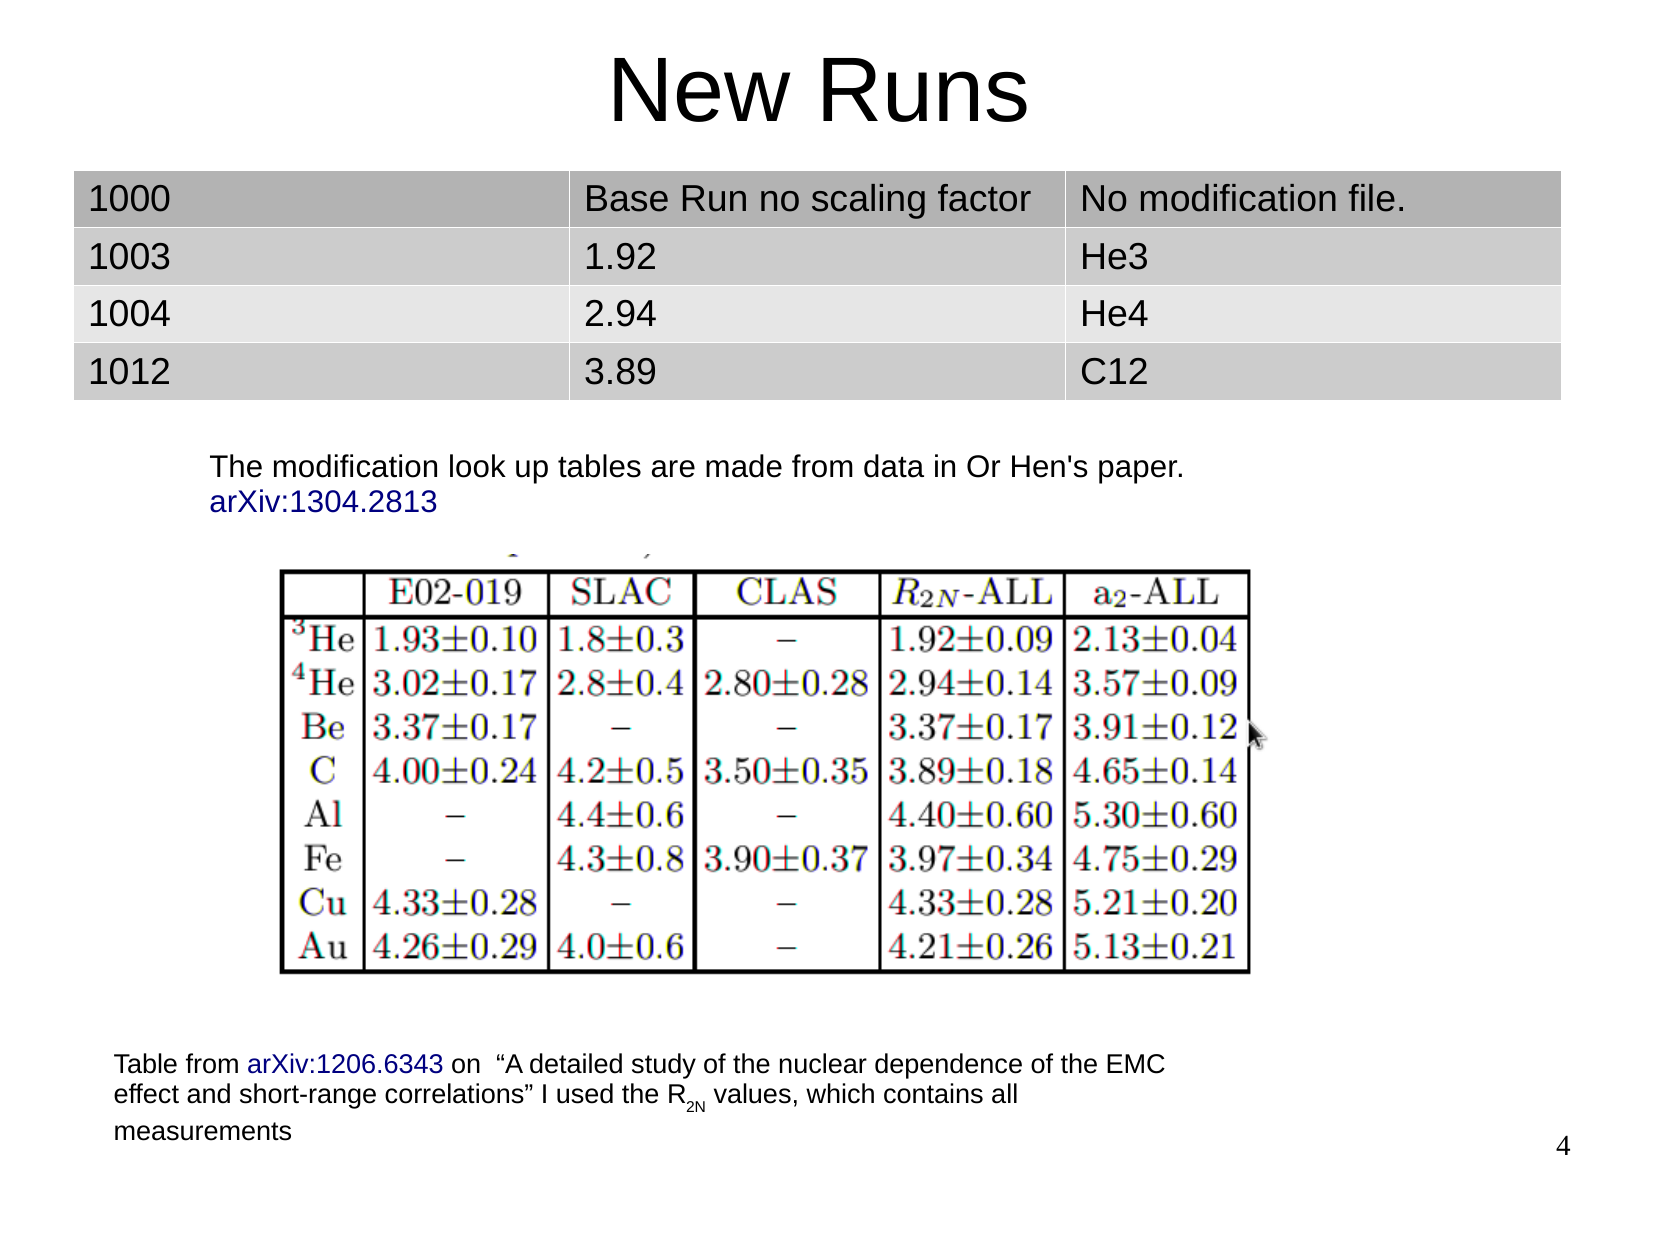

# New Runs
| 1000 | Base Run no scaling factor | No modification file. |
| --- | --- | --- |
| 1003 | 1.92 | He3 |
| 1004 | 2.94 | He4 |
| 1012 | 3.89 | C12 |
The modification look up tables are made from data in Or Hen's paper. arXiv:1304.2813
Table from arXiv:1206.6343 on “A detailed study of the nuclear dependence of the EMC effect and short-range correlations” I used the R2N values, which contains all measurements
4